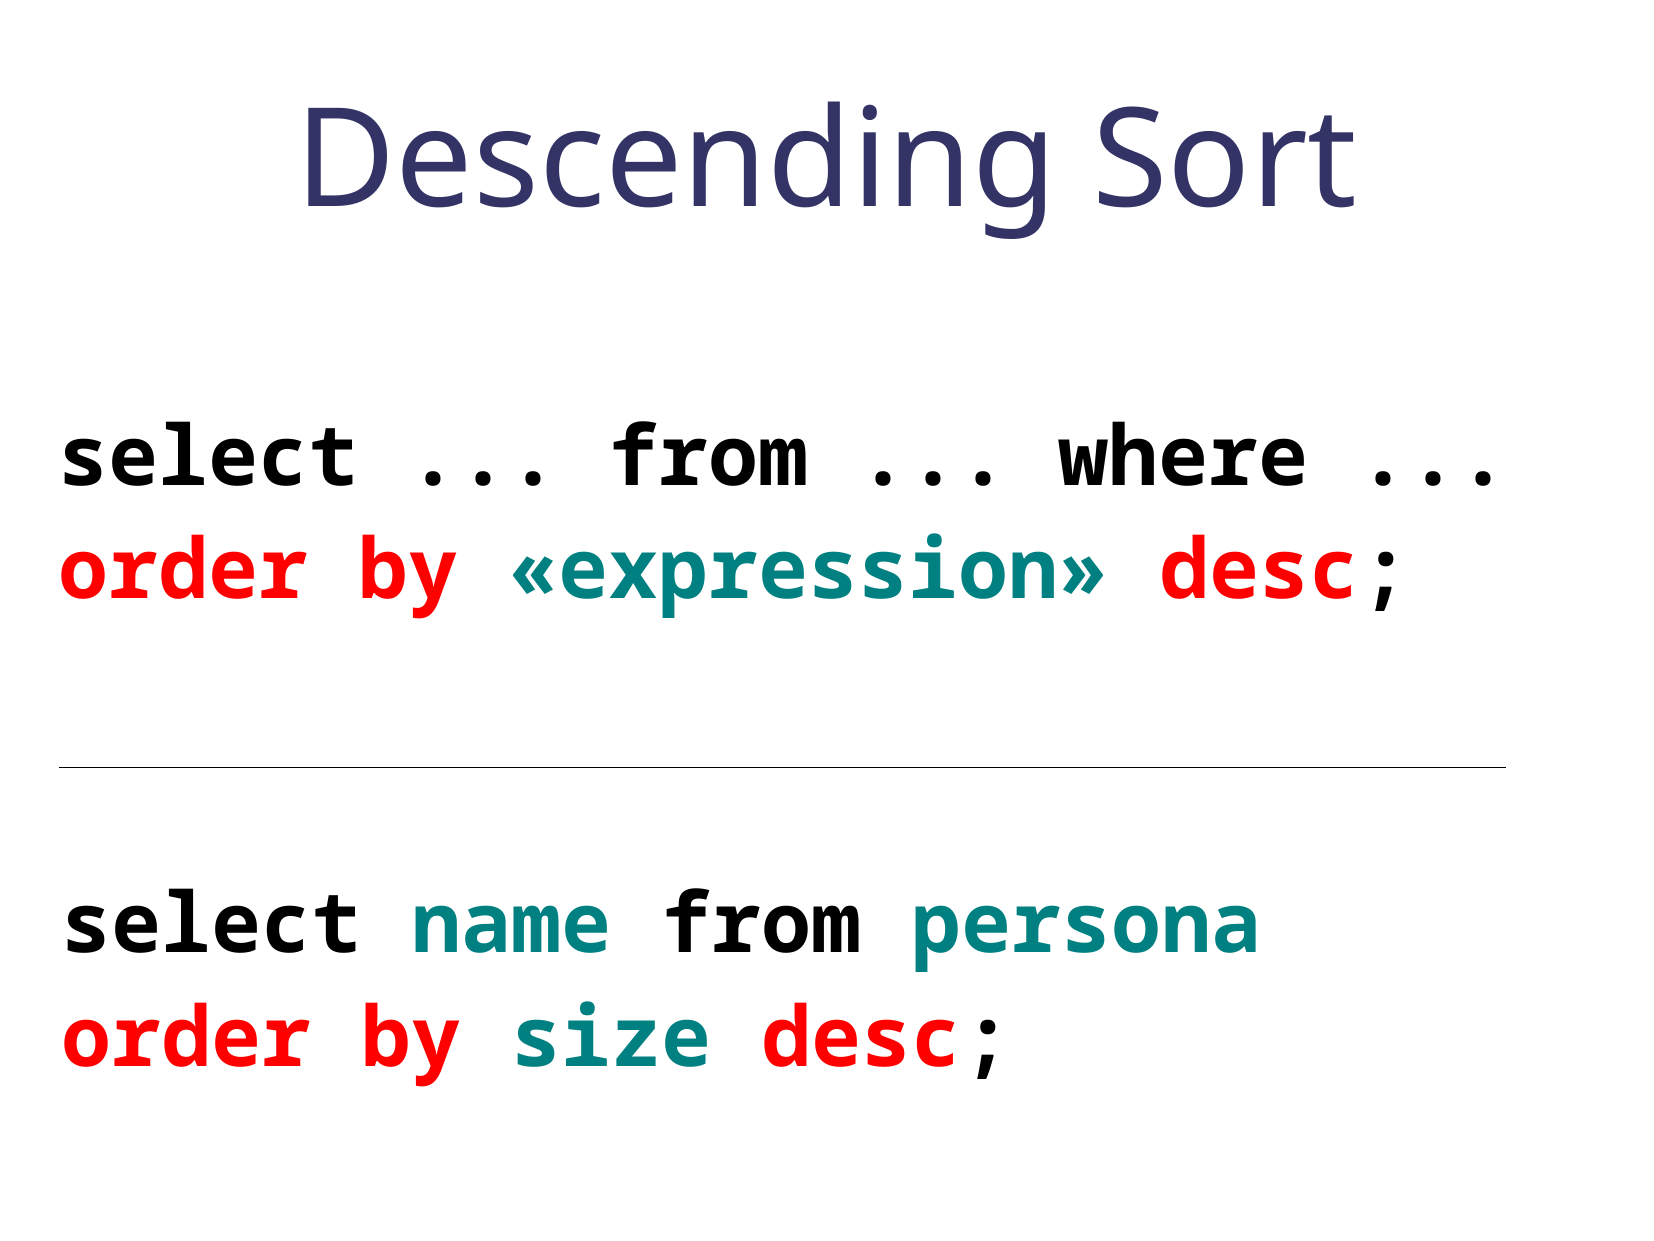

# Descending Sort
select ... from ... where ... order by «expression» desc;
select name from persona
order by size desc;